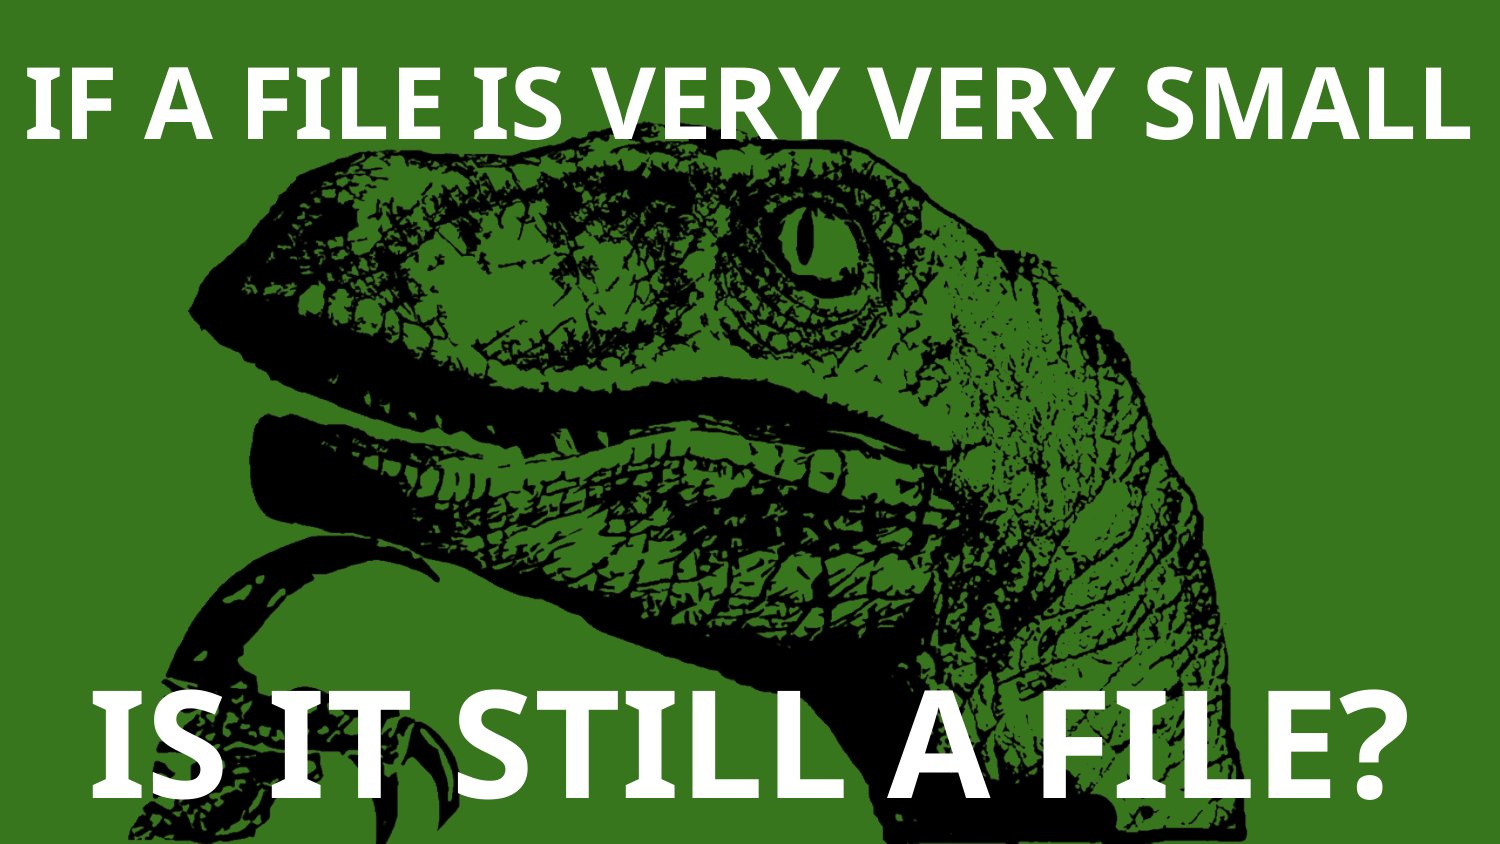

IF A FILE IS VERY VERY SMALL
IS IT STILL A FILE?